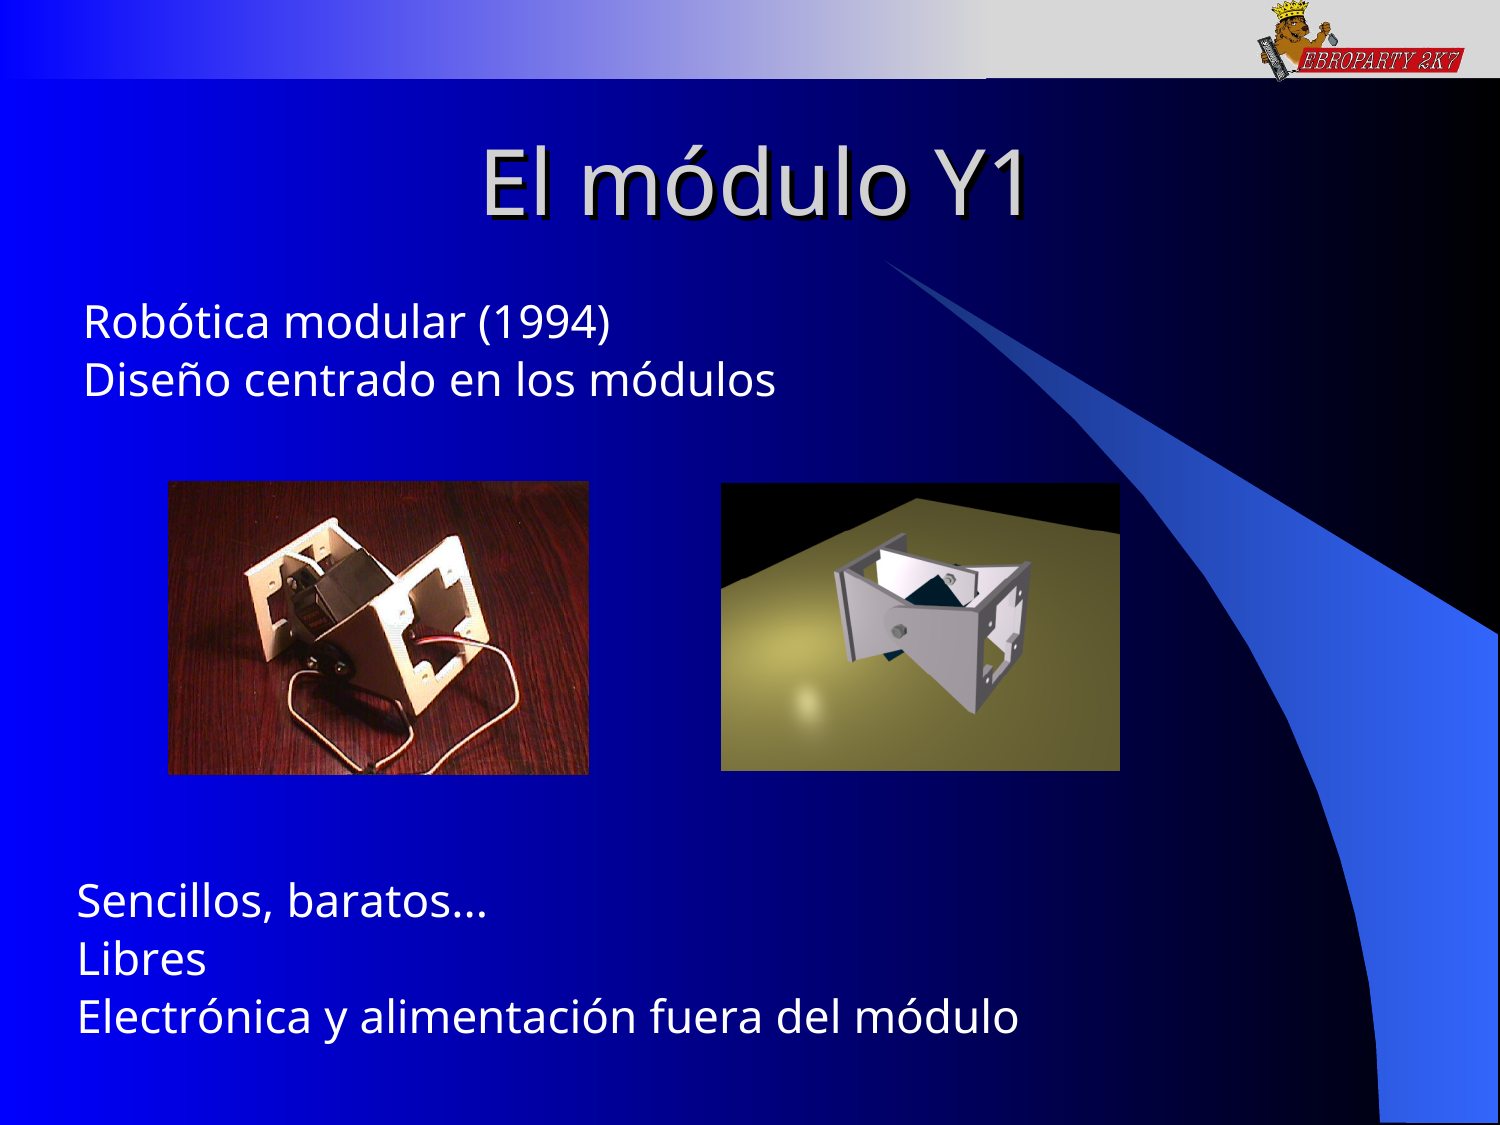

# El módulo Y1
Robótica modular (1994)
Diseño centrado en los módulos
Sencillos, baratos...
Libres
Electrónica y alimentación fuera del módulo